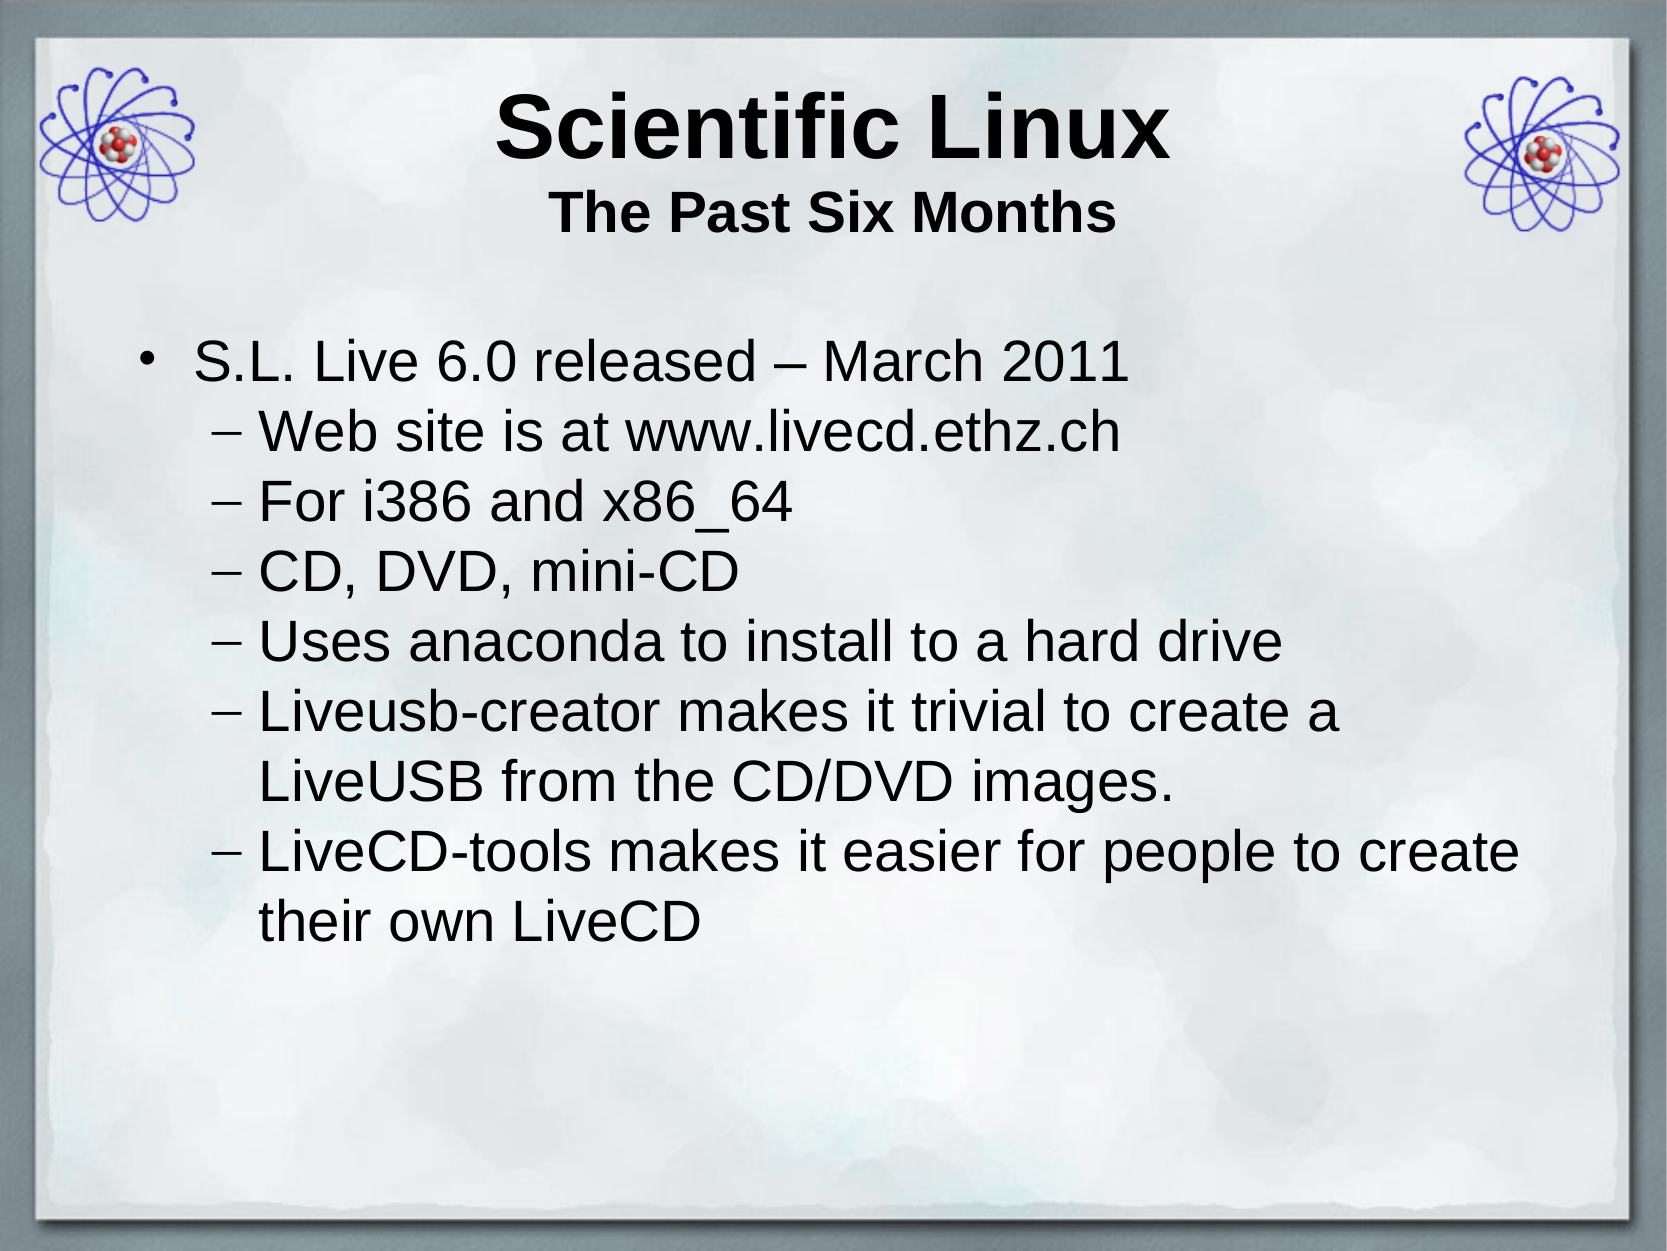

# Scientific Linux The Past Six Months
S.L. Live 6.0 released – March 2011
Web site is at www.livecd.ethz.ch
For i386 and x86_64
CD, DVD, mini-CD
Uses anaconda to install to a hard drive
Liveusb-creator makes it trivial to create a LiveUSB from the CD/DVD images.
LiveCD-tools makes it easier for people to create their own LiveCD